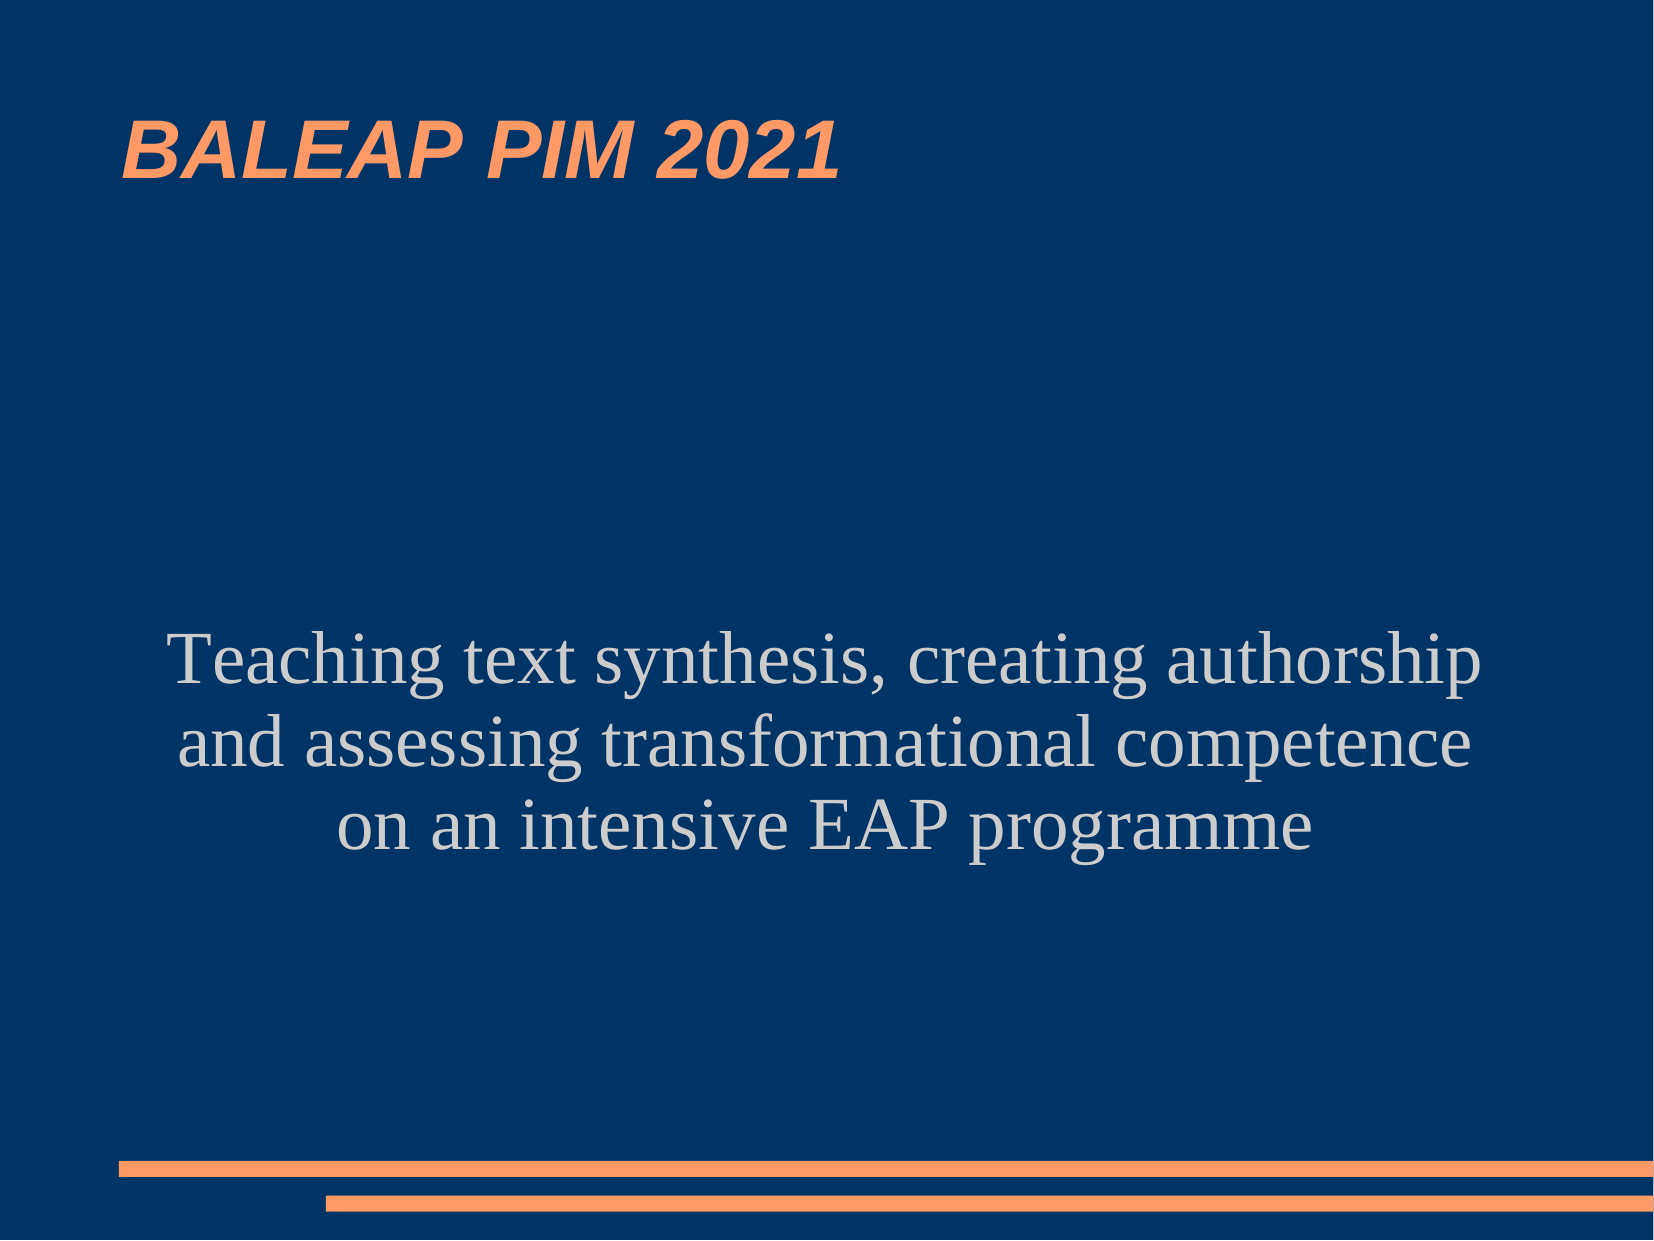

# BALEAP PIM 2021
Teaching text synthesis, creating authorship and assessing transformational competence on an intensive EAP programme